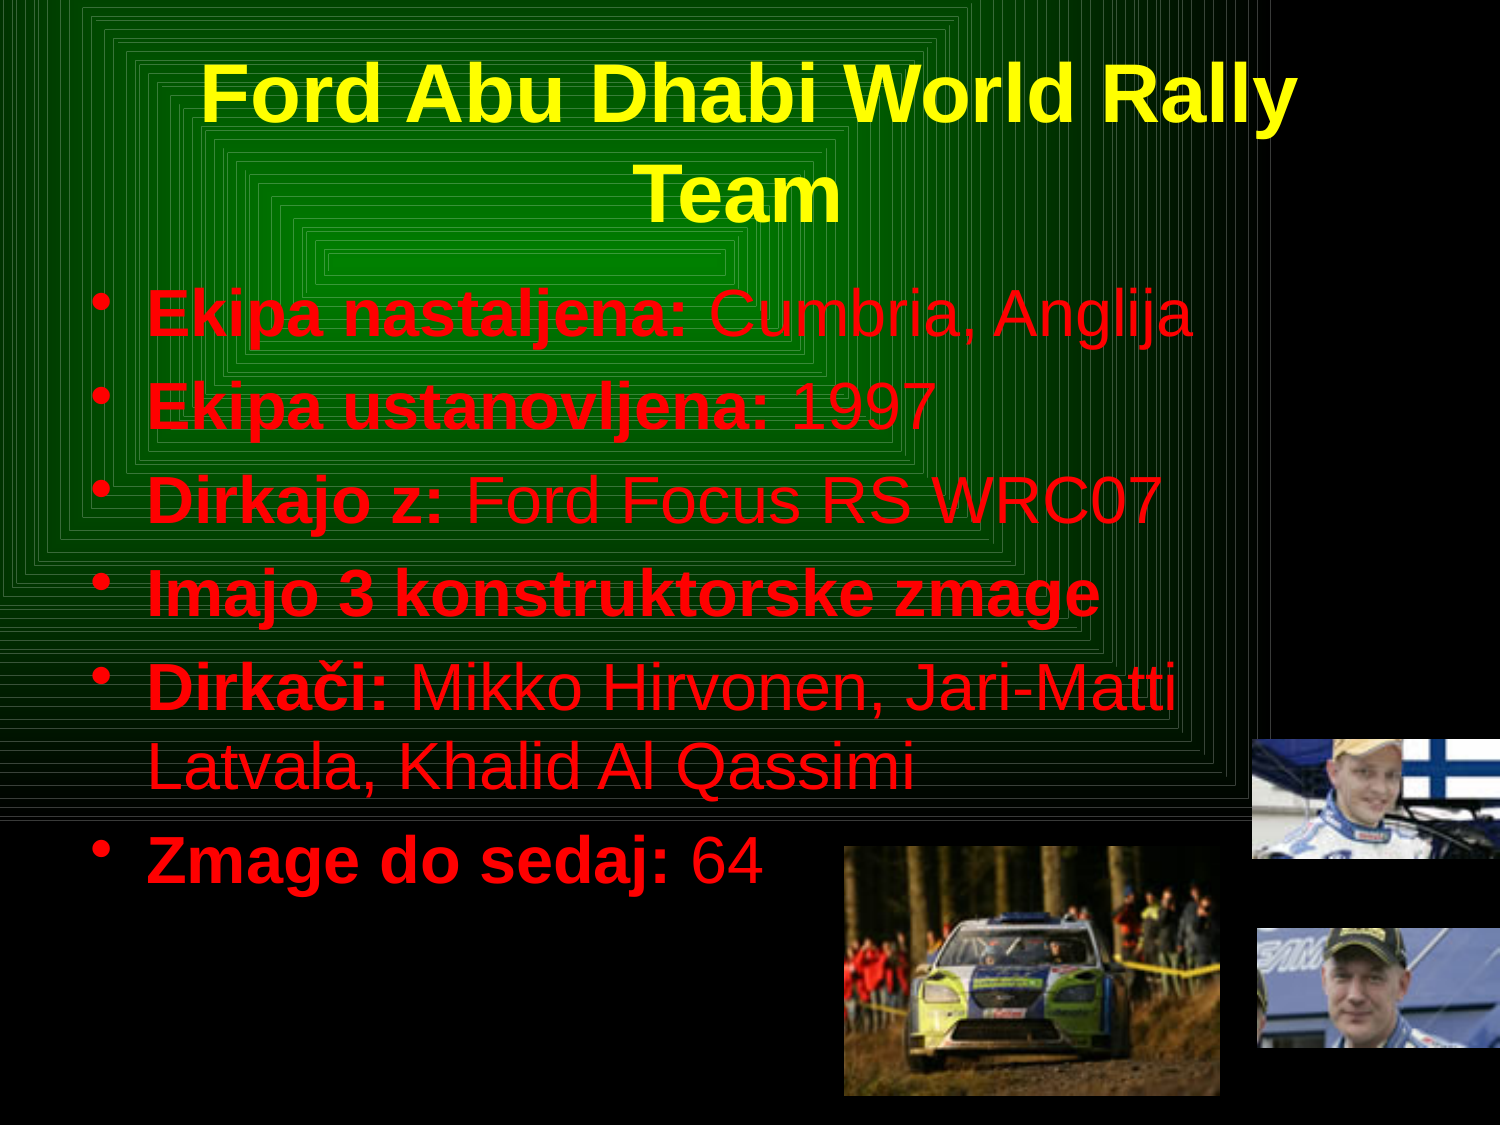

# Ford Abu Dhabi World Rally Team
Ekipa nastaljena: Cumbria, Anglija
Ekipa ustanovljena: 1997
Dirkajo z: Ford Focus RS WRC07
Imajo 3 konstruktorske zmage
Dirkači: Mikko Hirvonen, Jari-Matti Latvala, Khalid Al Qassimi
Zmage do sedaj: 64